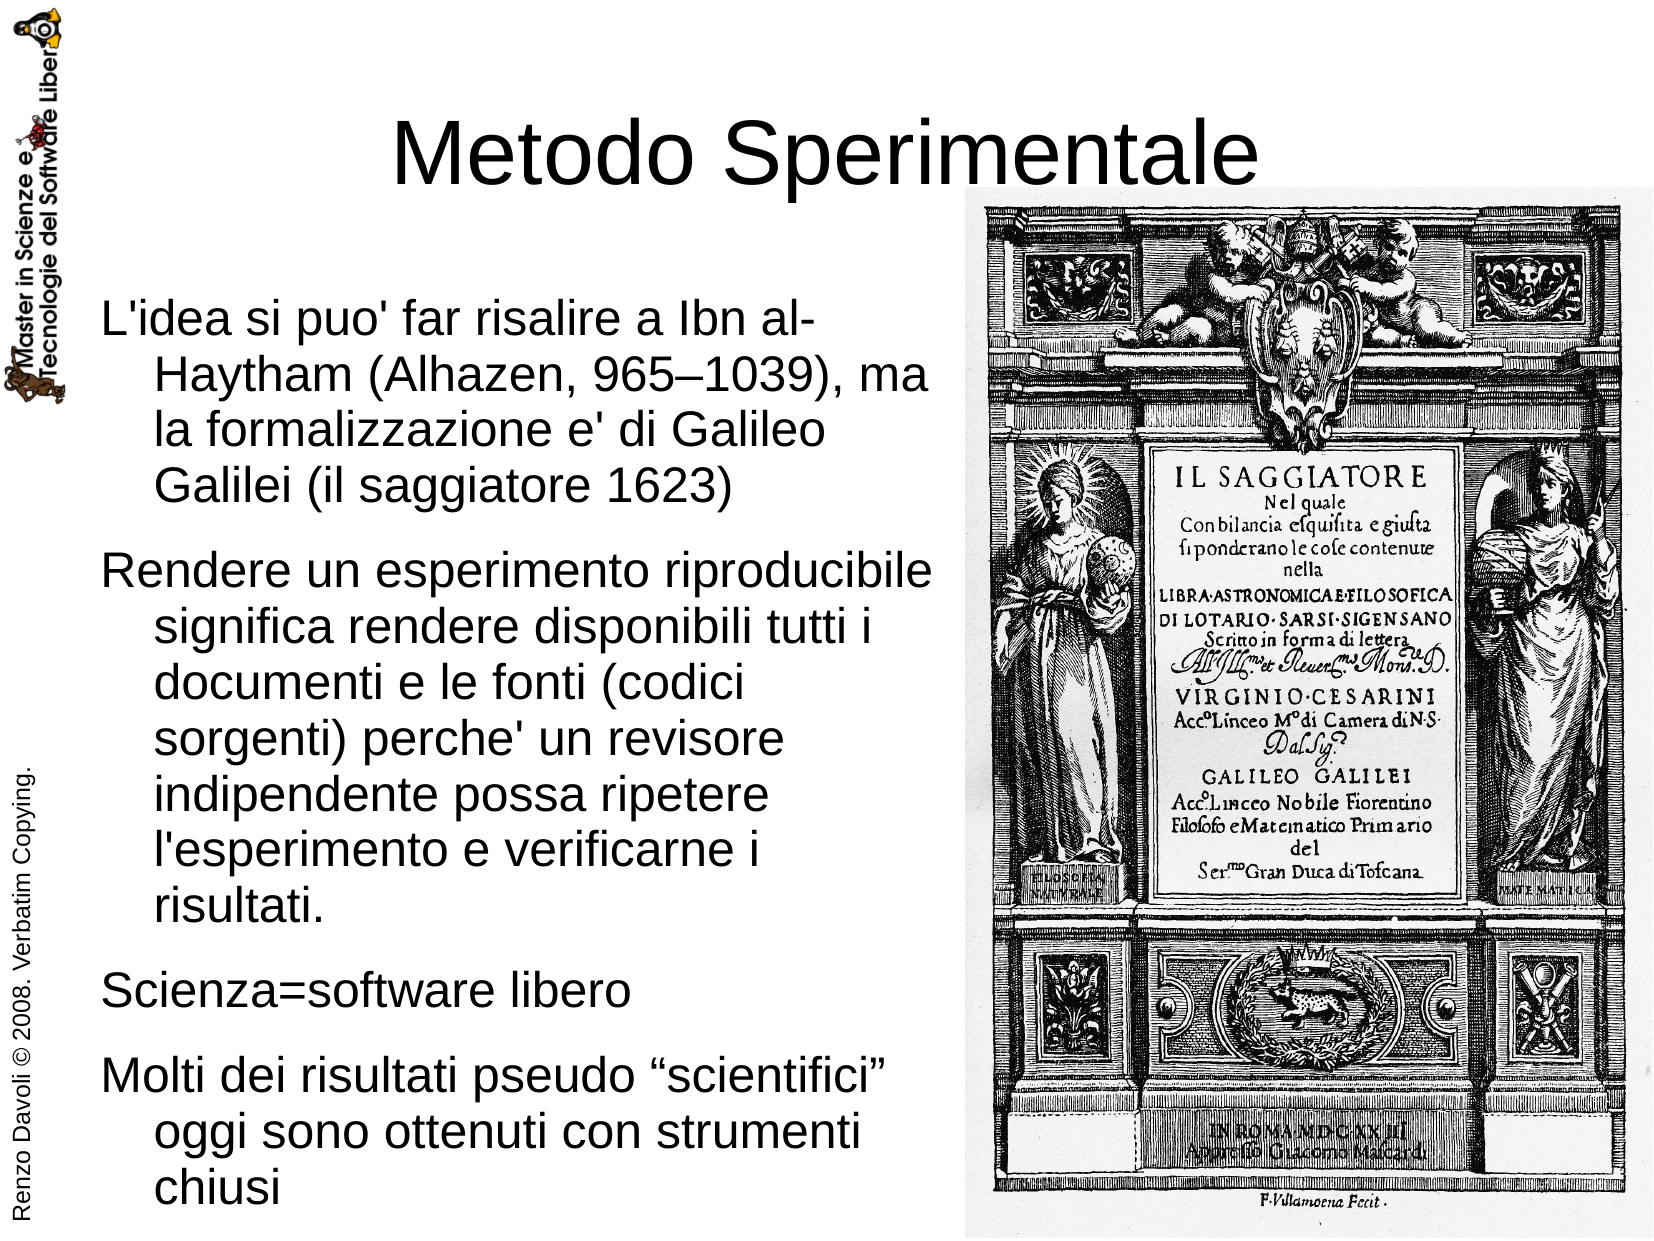

# Metodo Sperimentale
L'idea si puo' far risalire a Ibn al-Haytham (Alhazen, 965–1039), ma la formalizzazione e' di Galileo Galilei (il saggiatore 1623)
Rendere un esperimento riproducibile significa rendere disponibili tutti i documenti e le fonti (codici sorgenti) perche' un revisore indipendente possa ripetere l'esperimento e verificarne i risultati.
Scienza=software libero
Molti dei risultati pseudo “scientifici” oggi sono ottenuti con strumenti chiusi